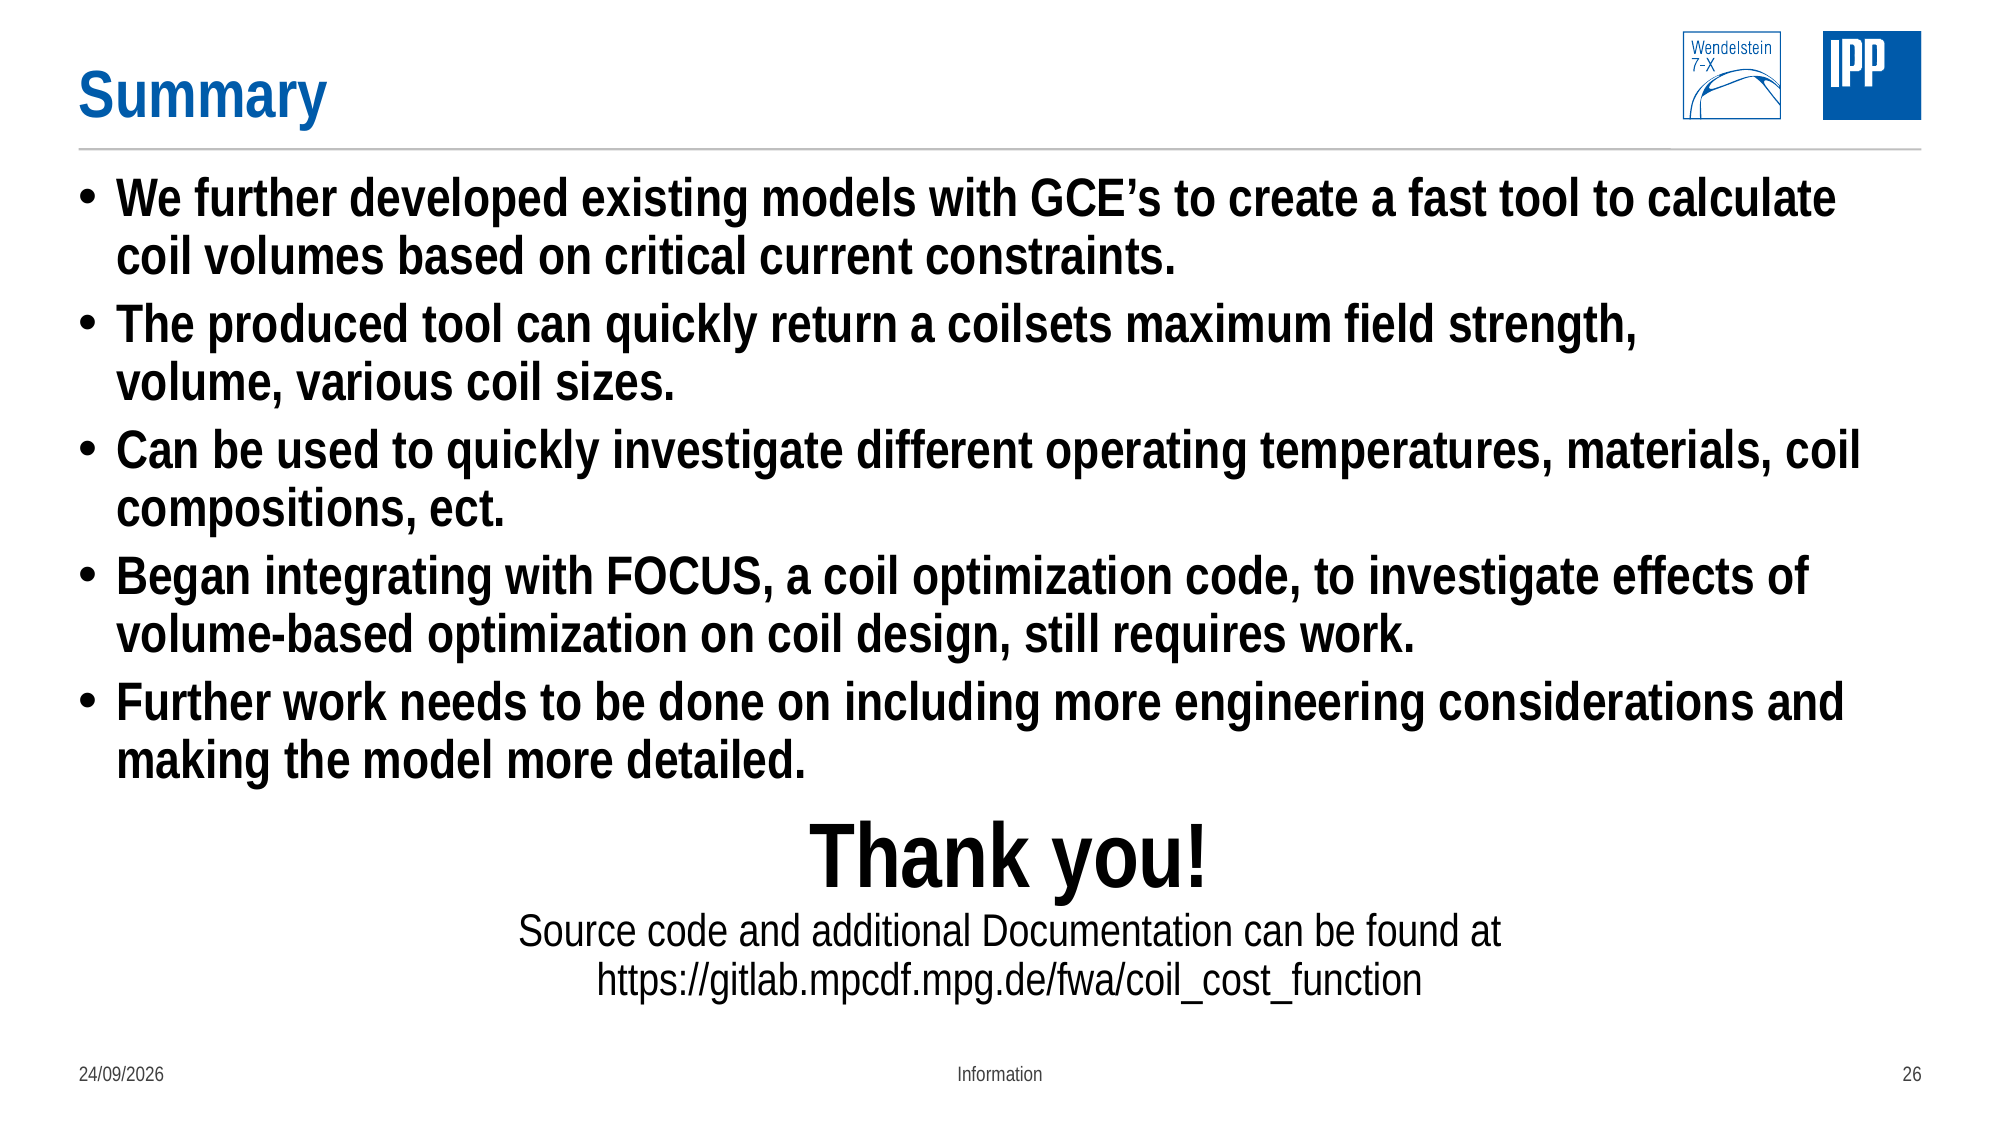

# Summary
We further developed existing models with GCE’s to create a fast tool to calculate coil volumes based on critical current constraints.
The produced tool can quickly return a coilsets maximum field strength,
volume, various coil sizes.
Can be used to quickly investigate different operating temperatures, materials, coil compositions, ect.
Began integrating with FOCUS, a coil optimization code, to investigate effects of volume-based optimization on coil design, still requires work.
Further work needs to be done on including more engineering considerations and making the model more detailed.
Thank you!
Source code and additional Documentation can be found at
https://gitlab.mpcdf.mpg.de/fwa/coil_cost_function
Information